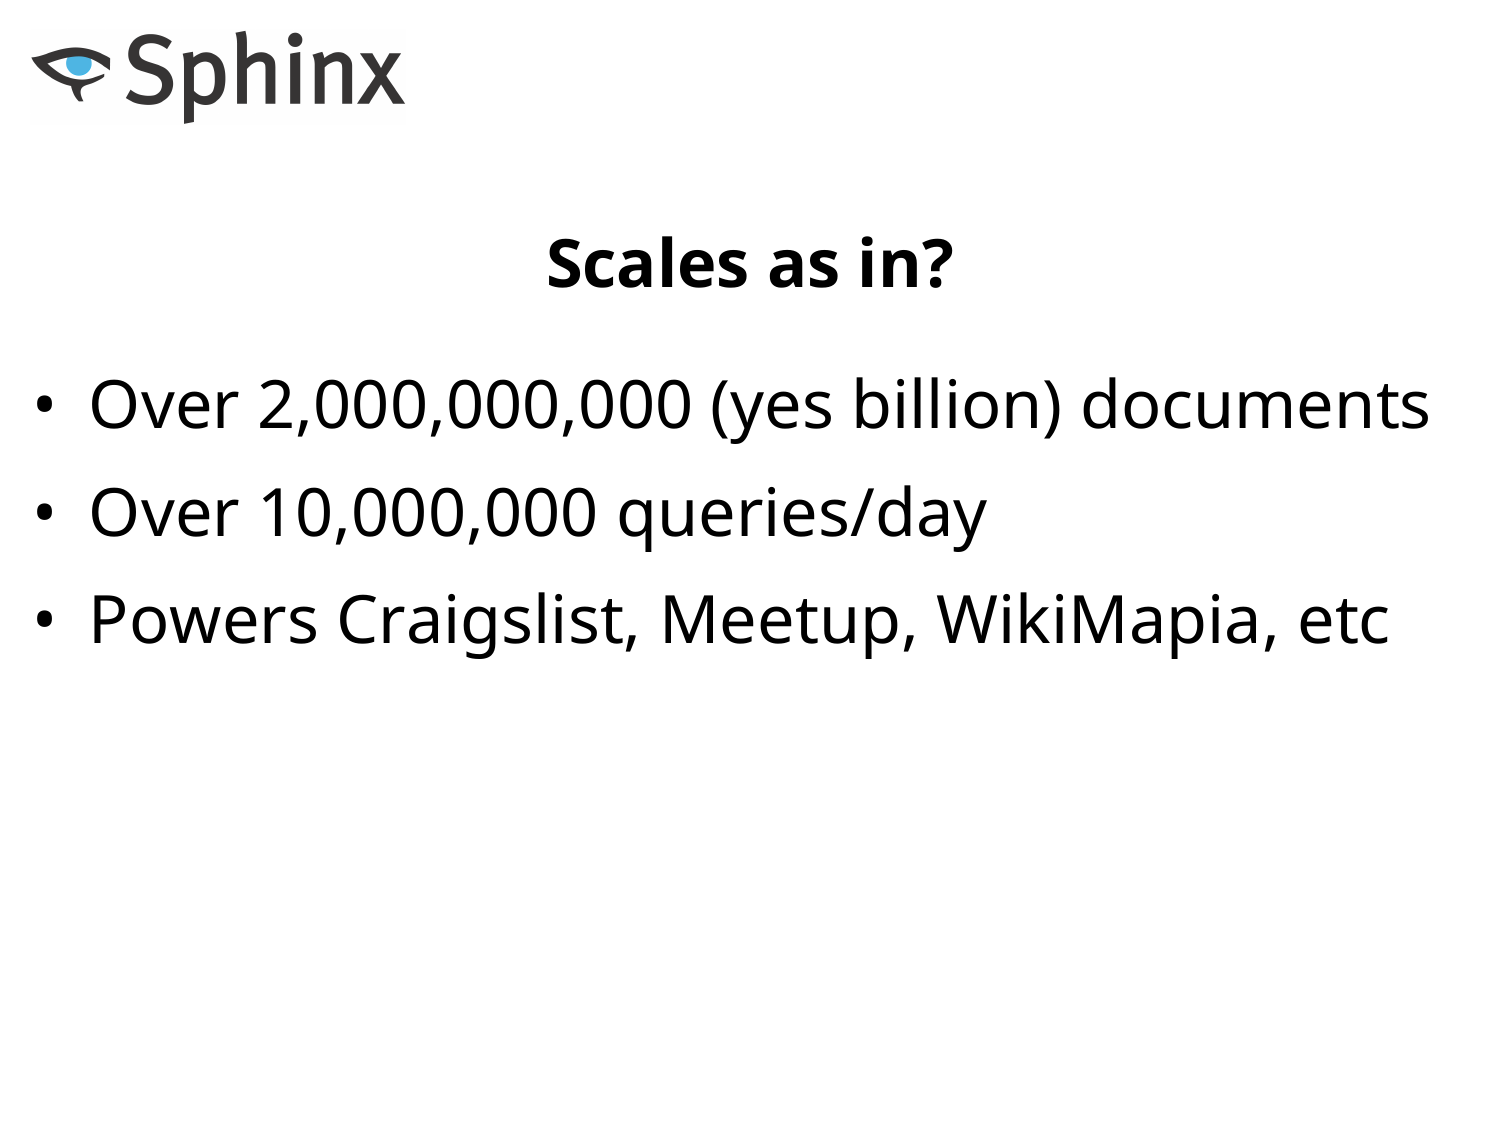

# Scales as in?
Over 2,000,000,000 (yes billion) documents
Over 10,000,000 queries/day
Powers Craigslist, Meetup, WikiMapia, etc